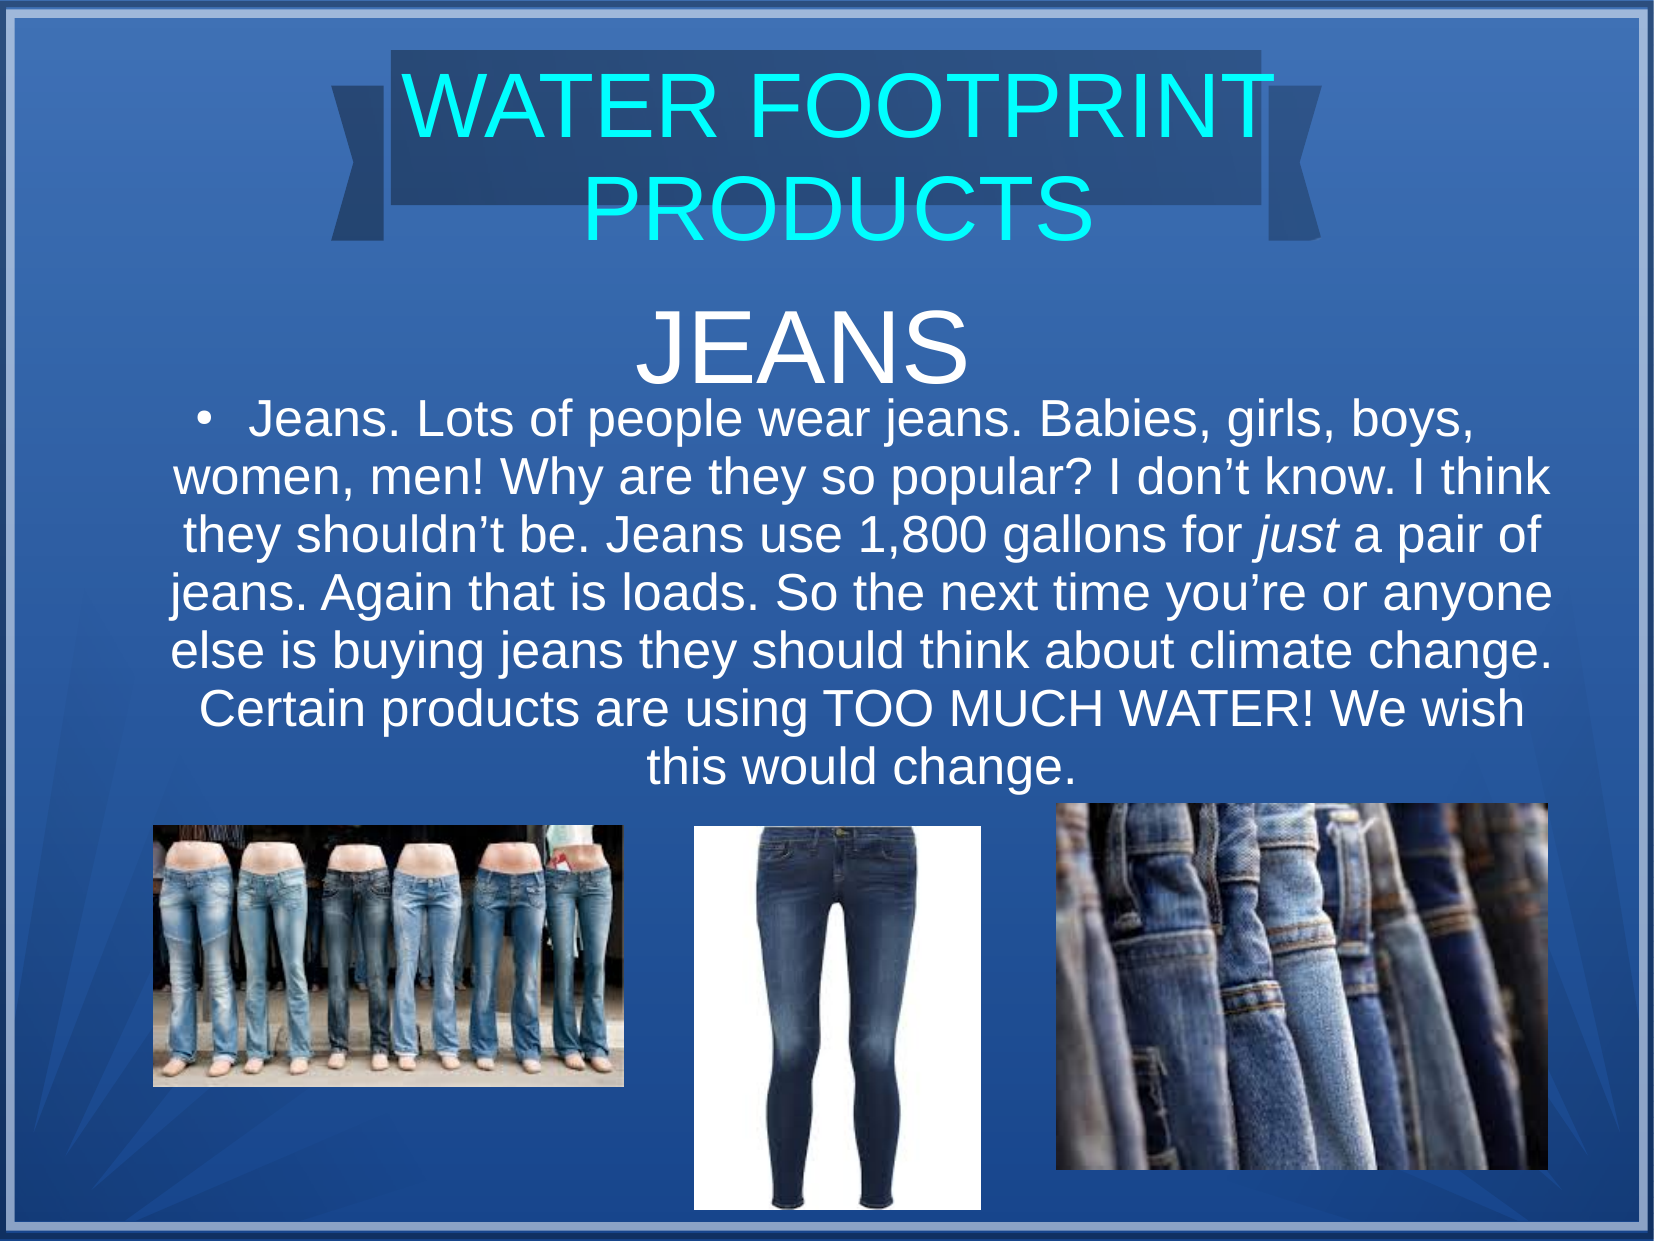

# WATER FOOTPRINT PRODUCTS
JEANS
Jeans. Lots of people wear jeans. Babies, girls, boys, women, men! Why are they so popular? I don’t know. I think they shouldn’t be. Jeans use 1,800 gallons for just a pair of jeans. Again that is loads. So the next time you’re or anyone else is buying jeans they should think about climate change. Certain products are using TOO MUCH WATER! We wish this would change.